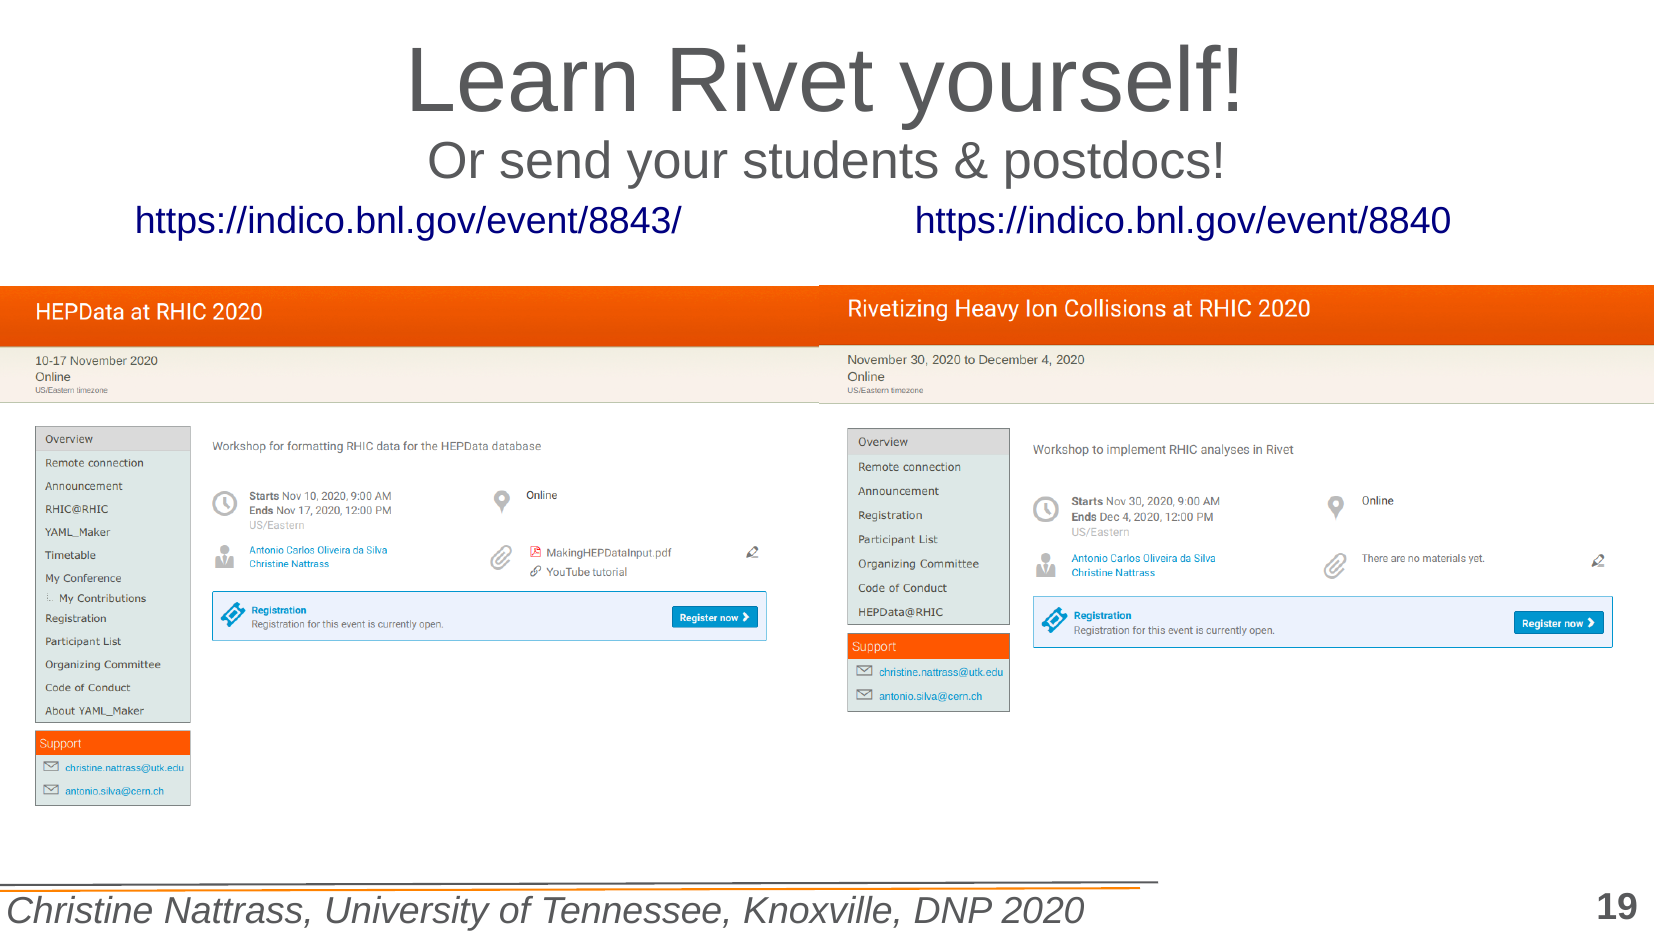

# Learn Rivet yourself! Or send your students & postdocs!
https://indico.bnl.gov/event/8843/
https://indico.bnl.gov/event/8840